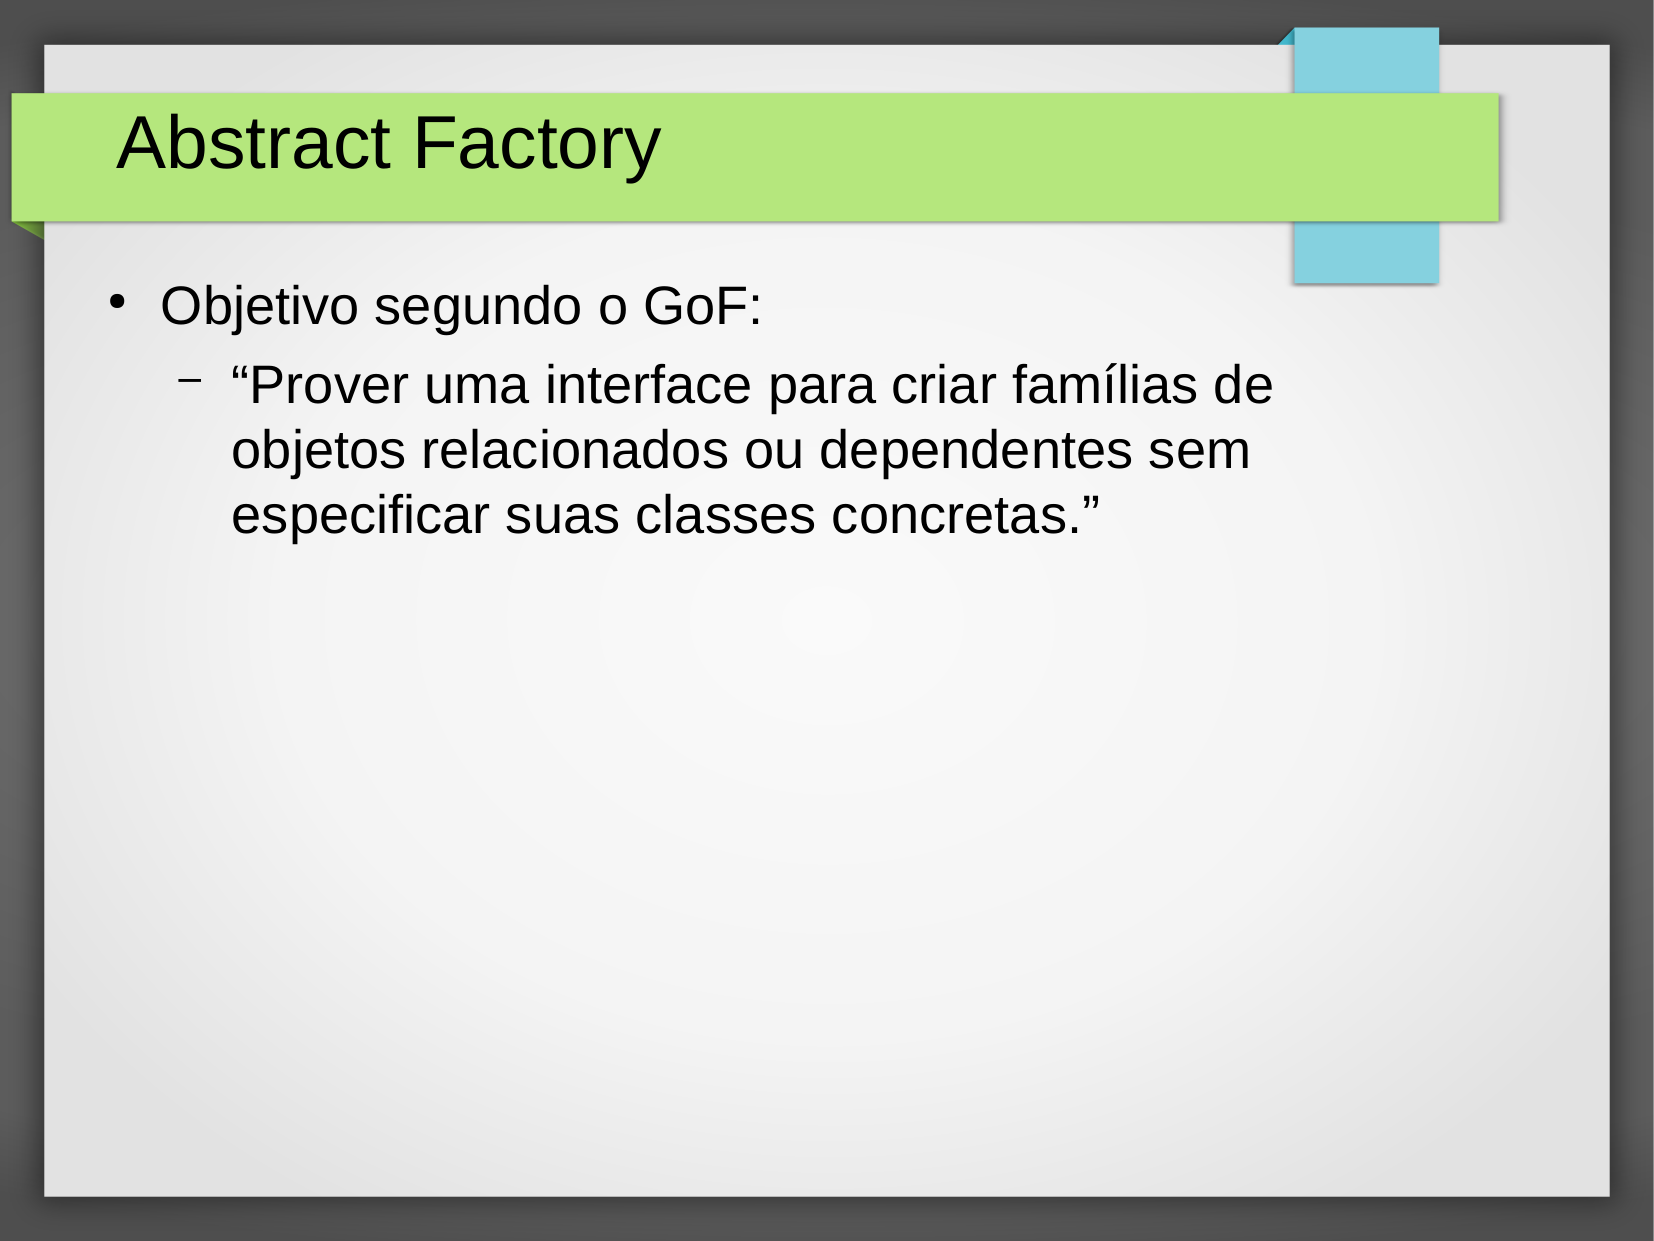

# Abstract Factory
Objetivo segundo o GoF:
“Prover uma interface para criar famílias de objetos relacionados ou dependentes sem especificar suas classes concretas.”